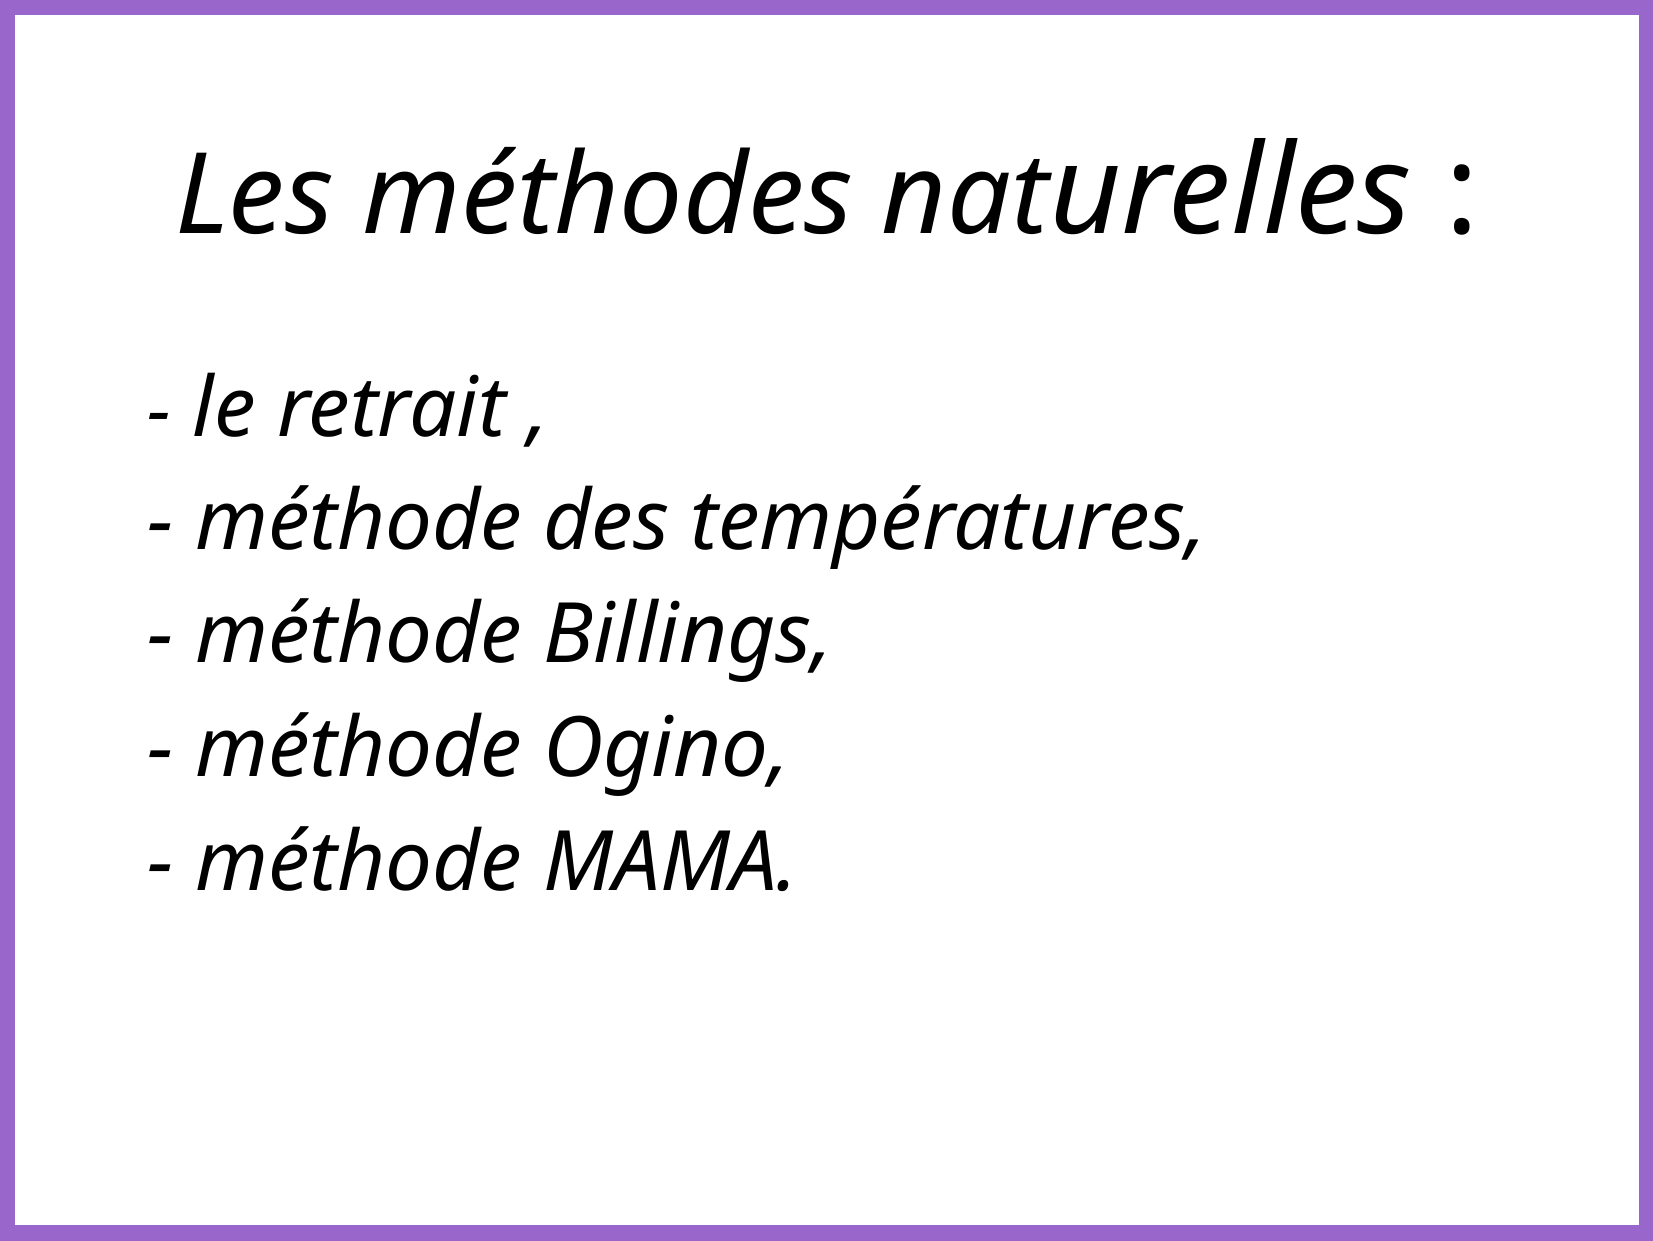

# Les méthodes naturelles :
- le retrait ,
- méthode des températures,
- méthode Billings,
- méthode Ogino,
- méthode MAMA.